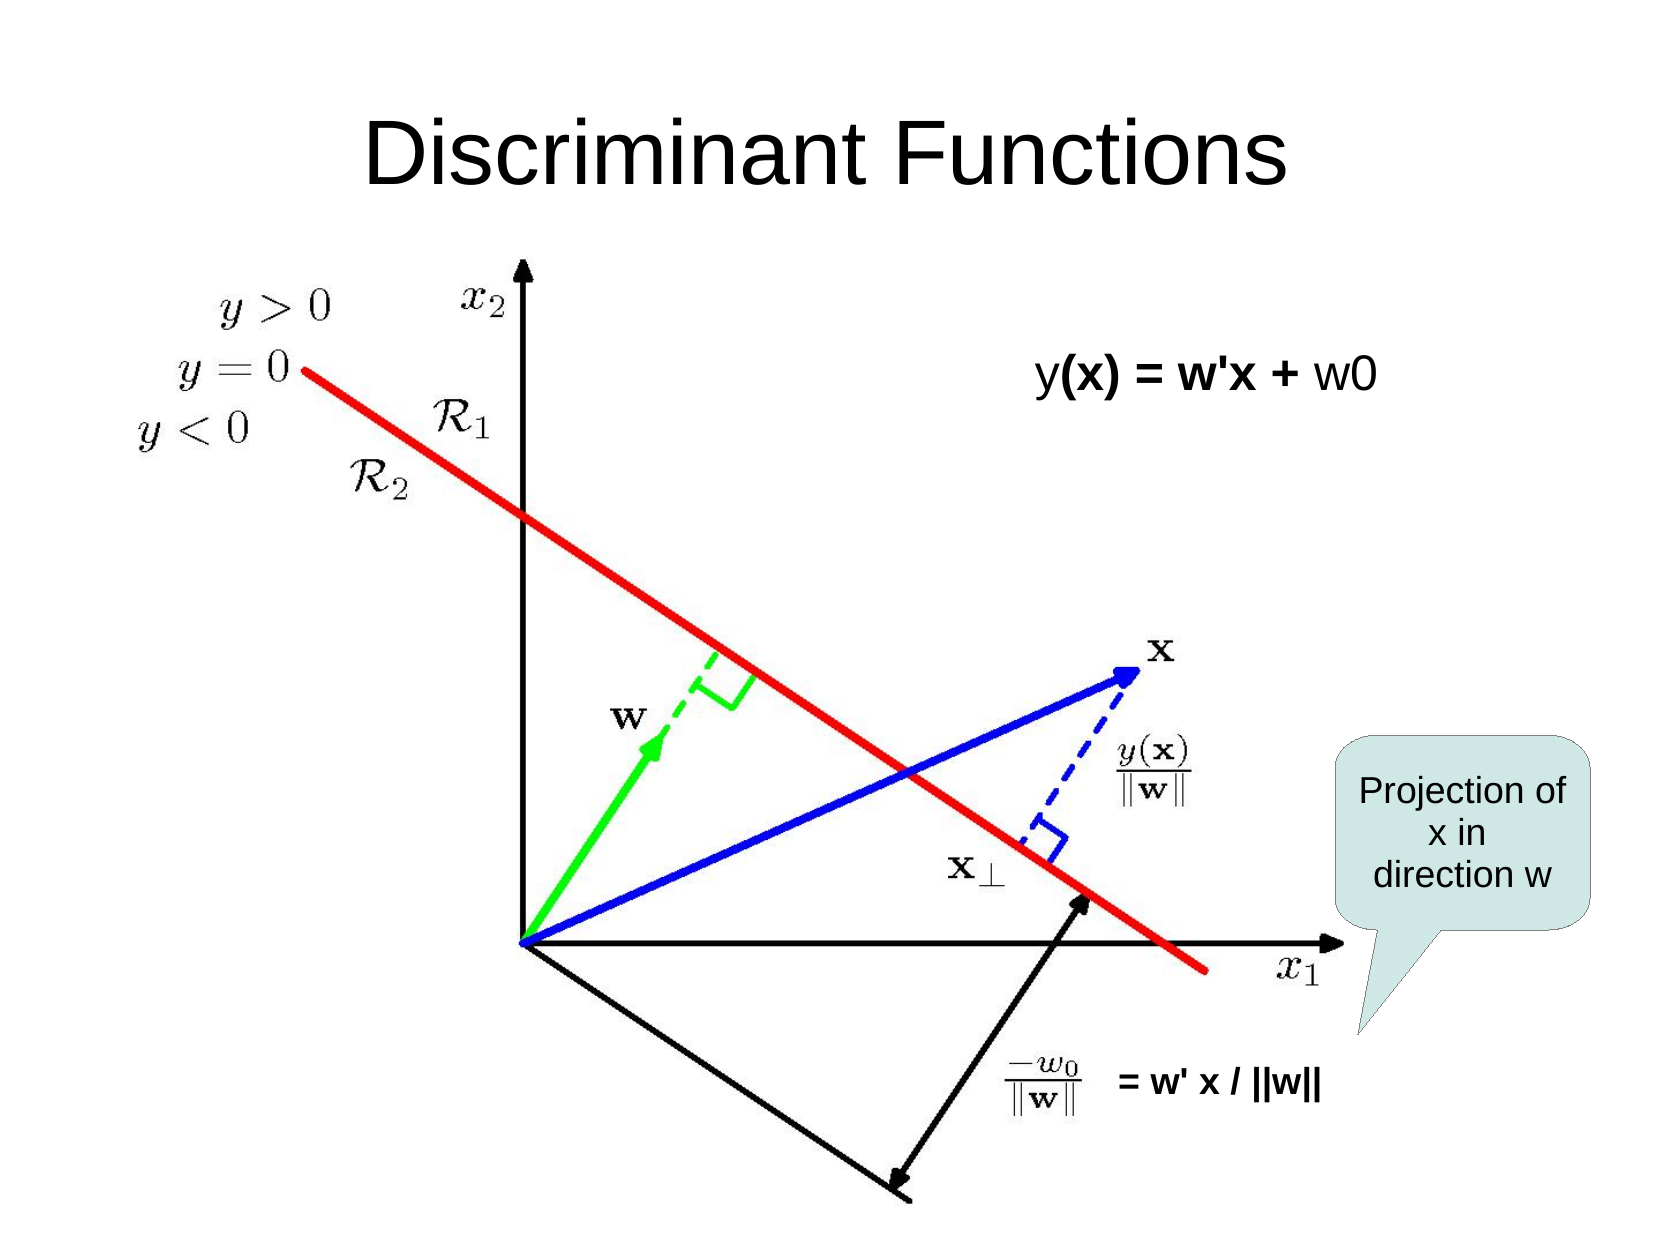

# Discriminant Functions
y(x) = w'x + w0
Projection of
x in
direction w
= w' x / ||w||